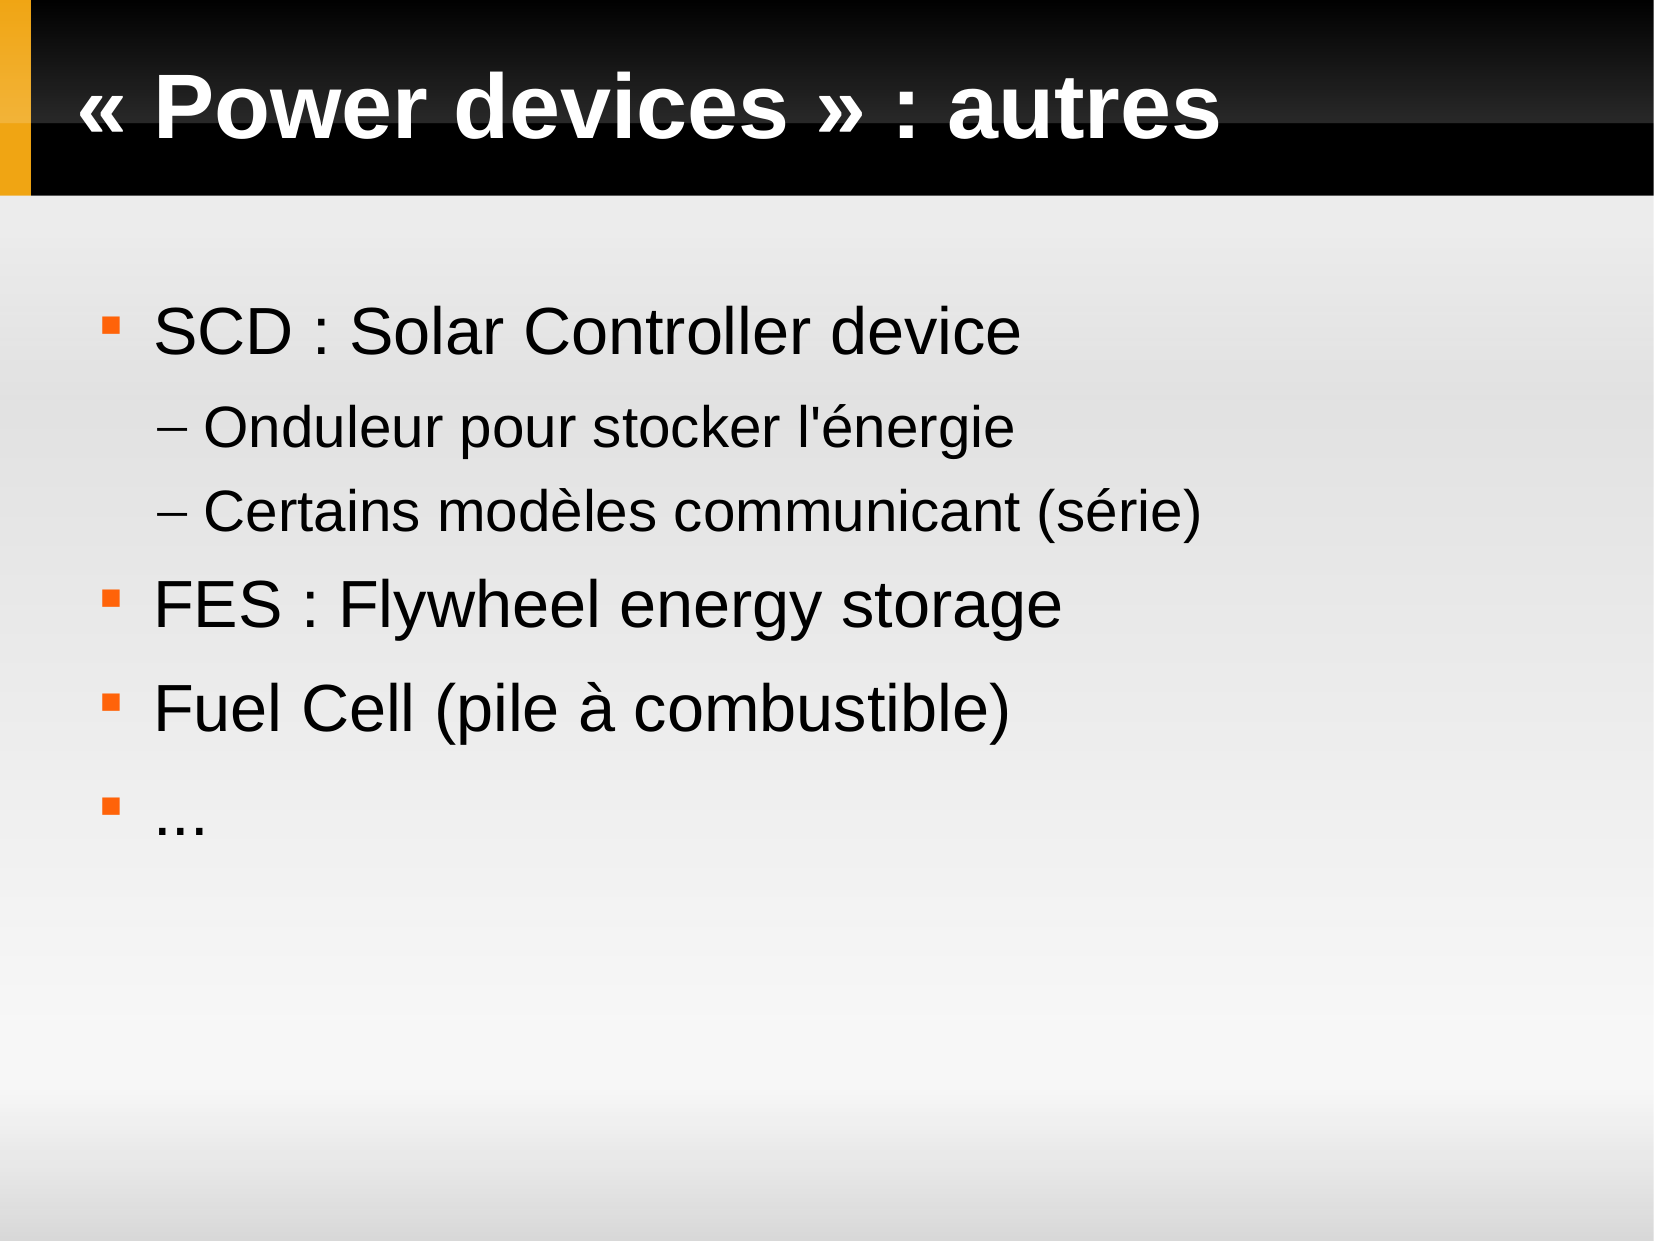

# « Power devices » : autres
SCD : Solar Controller device
Onduleur pour stocker l'énergie
Certains modèles communicant (série)
FES : Flywheel energy storage
Fuel Cell (pile à combustible)
...